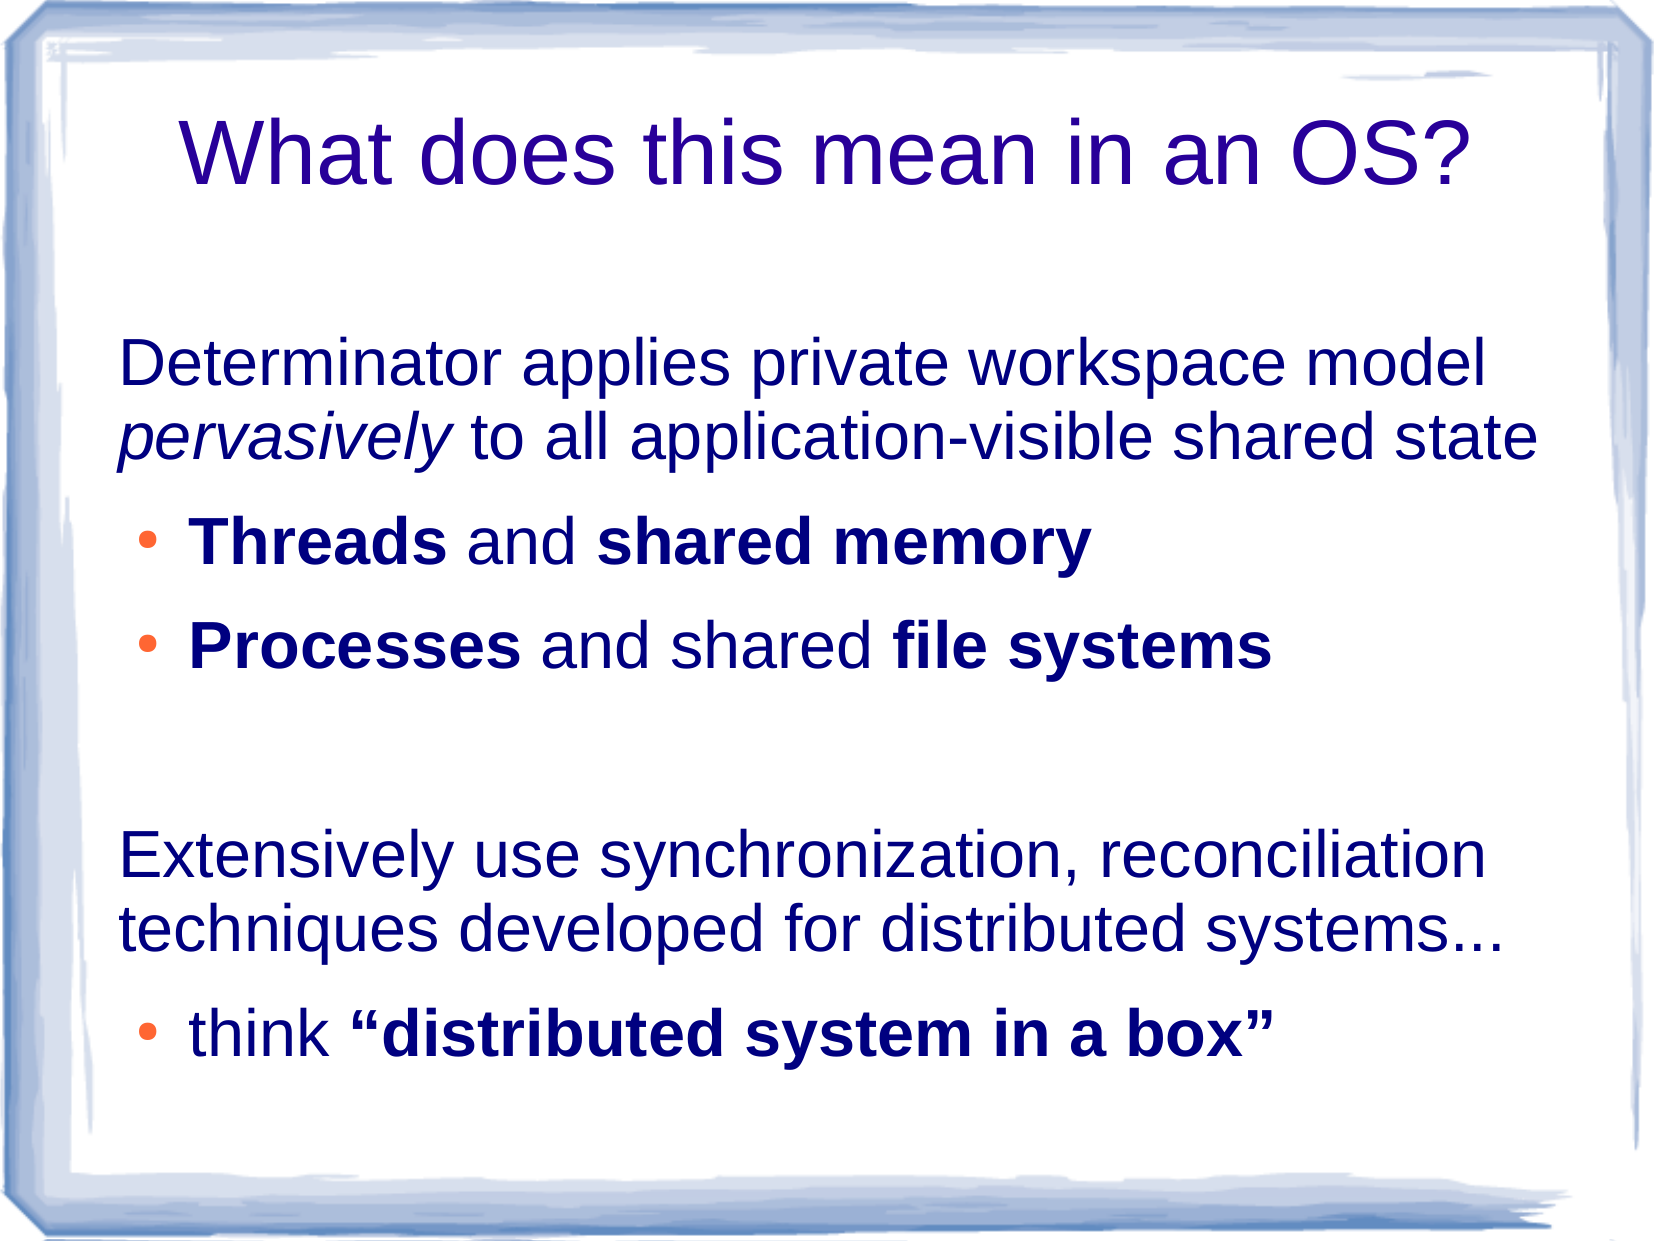

# What does this mean in an OS?
Determinator applies private workspace model pervasively to all application-visible shared state
Threads and shared memory
Processes and shared file systems
Extensively use synchronization, reconciliation techniques developed for distributed systems...
think “distributed system in a box”